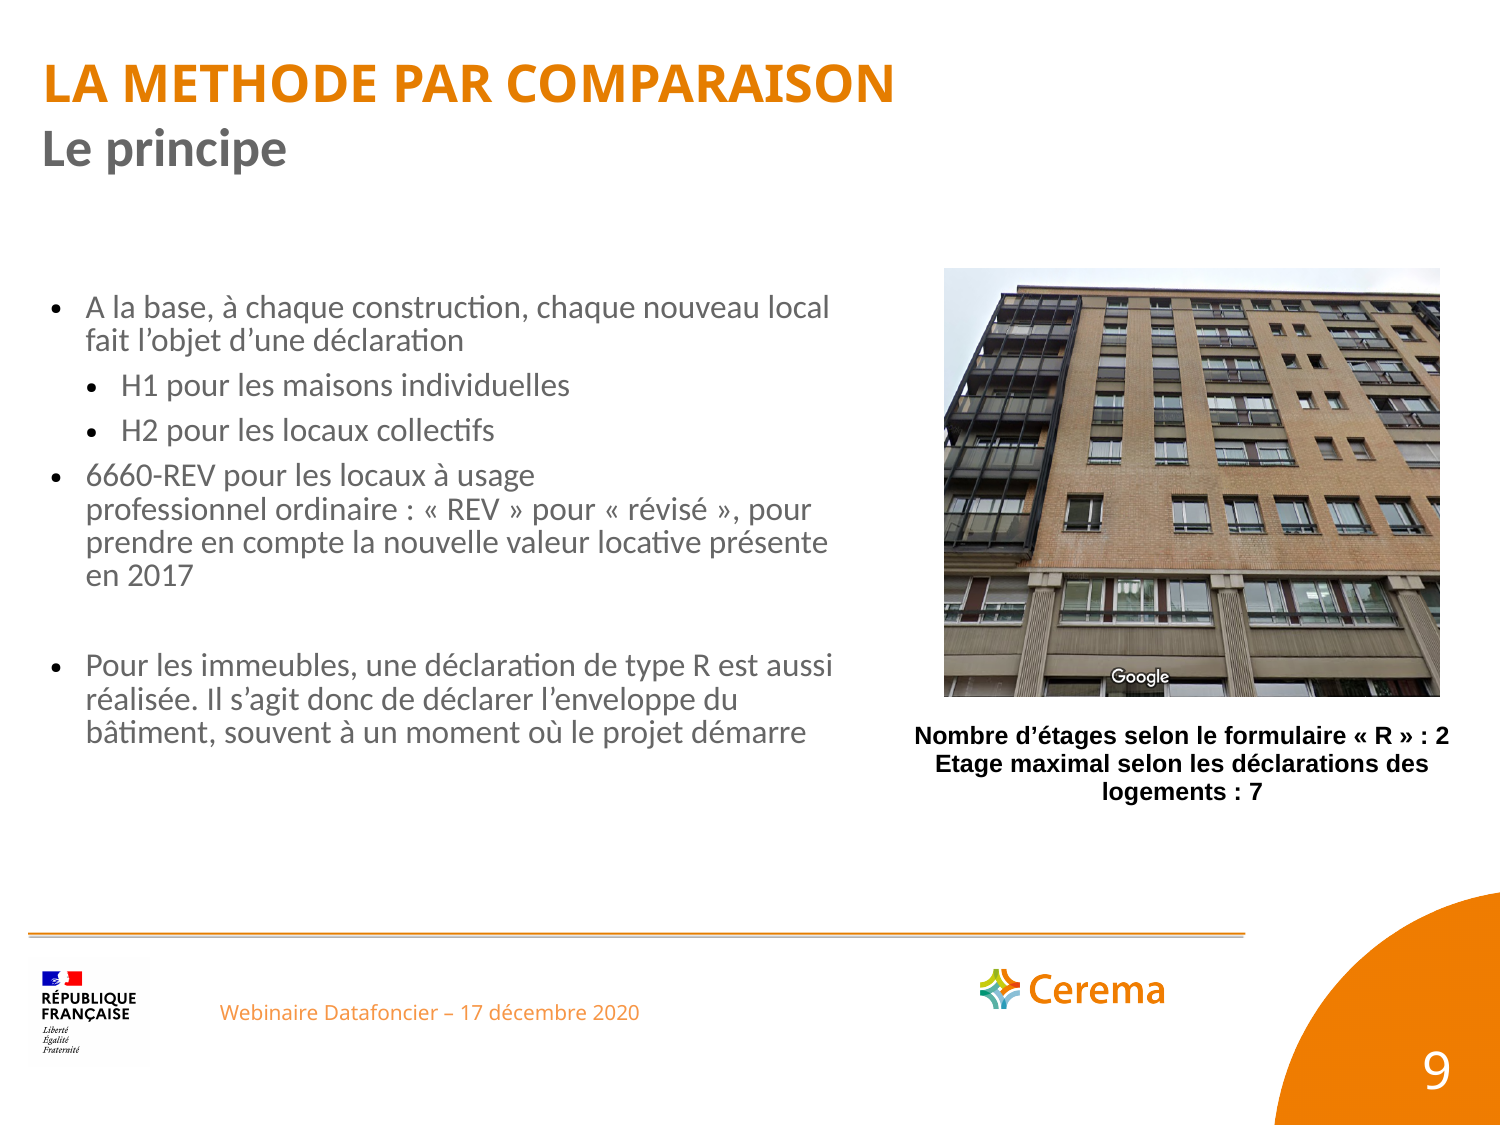

La methode par comparaison
Le principe
A la base, à chaque construction, chaque nouveau local fait l’objet d’une déclaration
H1 pour les maisons individuelles
H2 pour les locaux collectifs
6660-REV pour les locaux à usage
professionnel ordinaire : « REV » pour « révisé », pour prendre en compte la nouvelle valeur locative présente en 2017
Pour les immeubles, une déclaration de type R est aussi réalisée. Il s’agit donc de déclarer l’enveloppe du bâtiment, souvent à un moment où le projet démarre
Nombre d’étages selon le formulaire « R » : 2
Etage maximal selon les déclarations des logements : 7
Webinaire Datafoncier – 17 décembre 2020